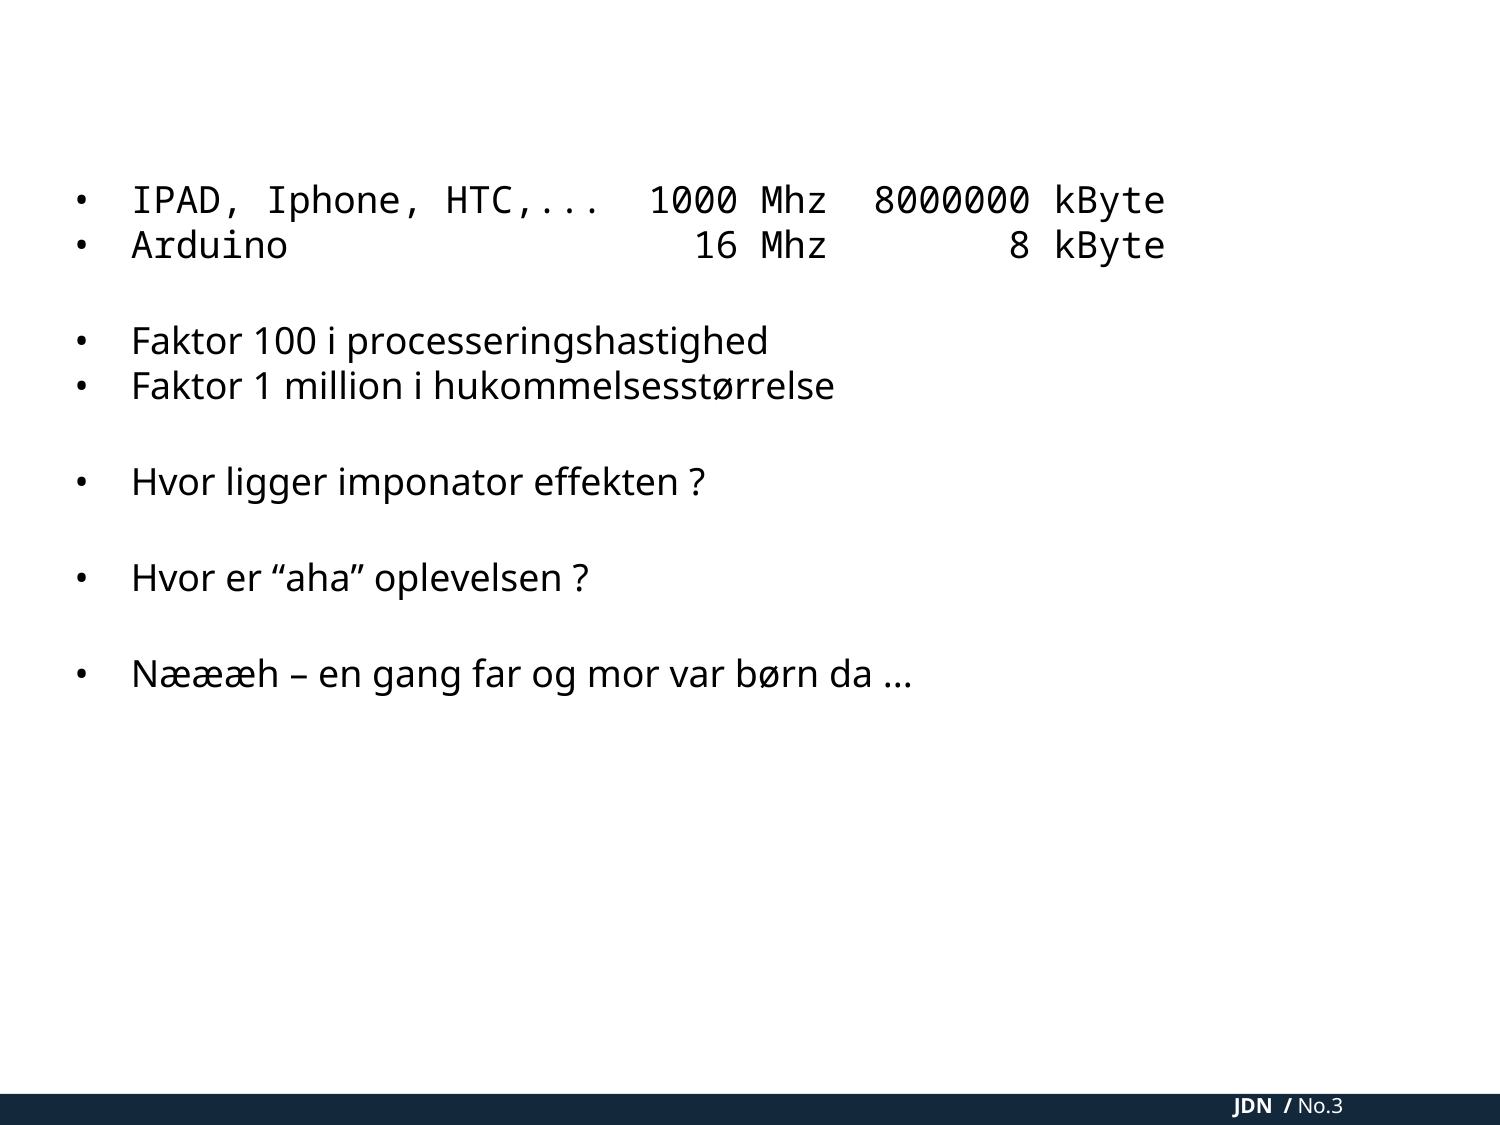

#
IPAD, Iphone, HTC,... 1000 Mhz 8000000 kByte
Arduino 16 Mhz 8 kByte
Faktor 100 i processeringshastighed
Faktor 1 million i hukommelsesstørrelse
Hvor ligger imponator effekten ?
Hvor er “aha” oplevelsen ?
Næææh – en gang far og mor var børn da ...